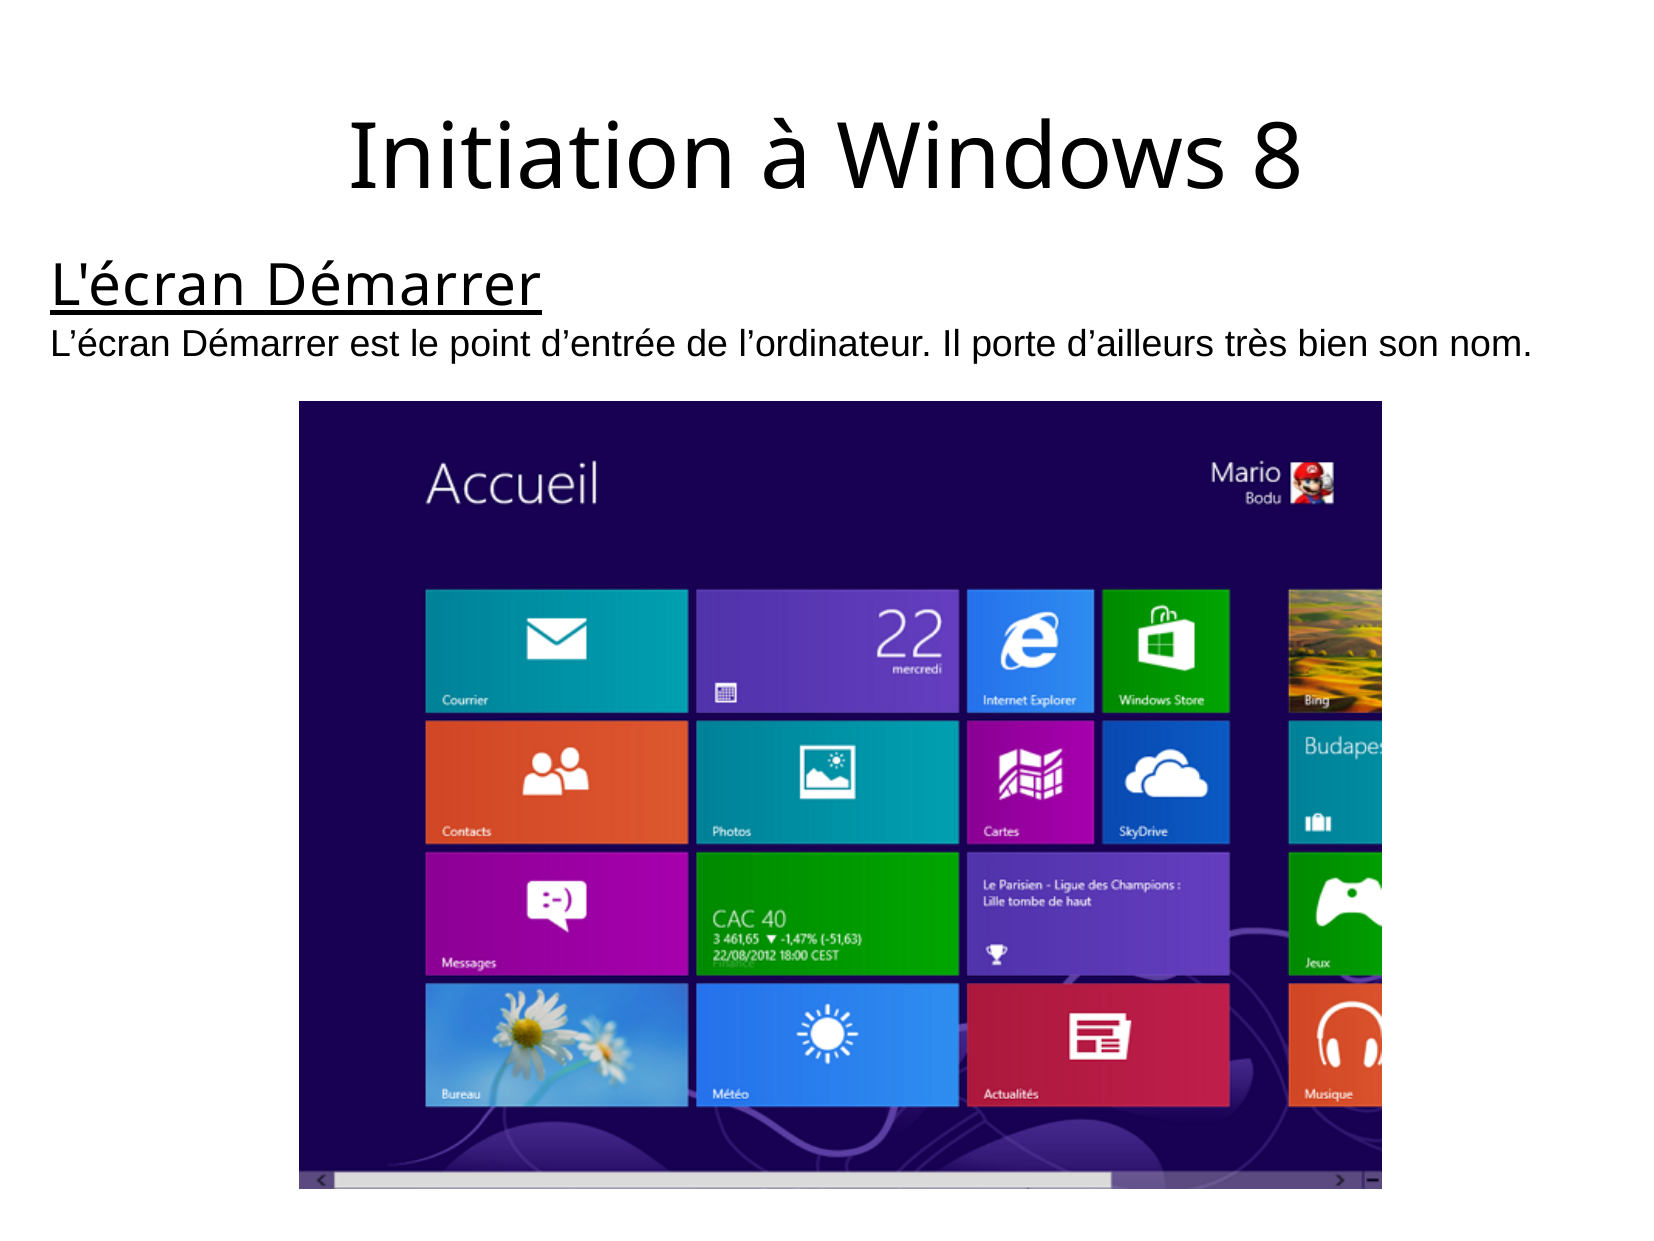

# Initiation à Windows 8
L'écran Démarrer
L’écran Démarrer est le point d’entrée de l’ordinateur. Il porte d’ailleurs très bien son nom.